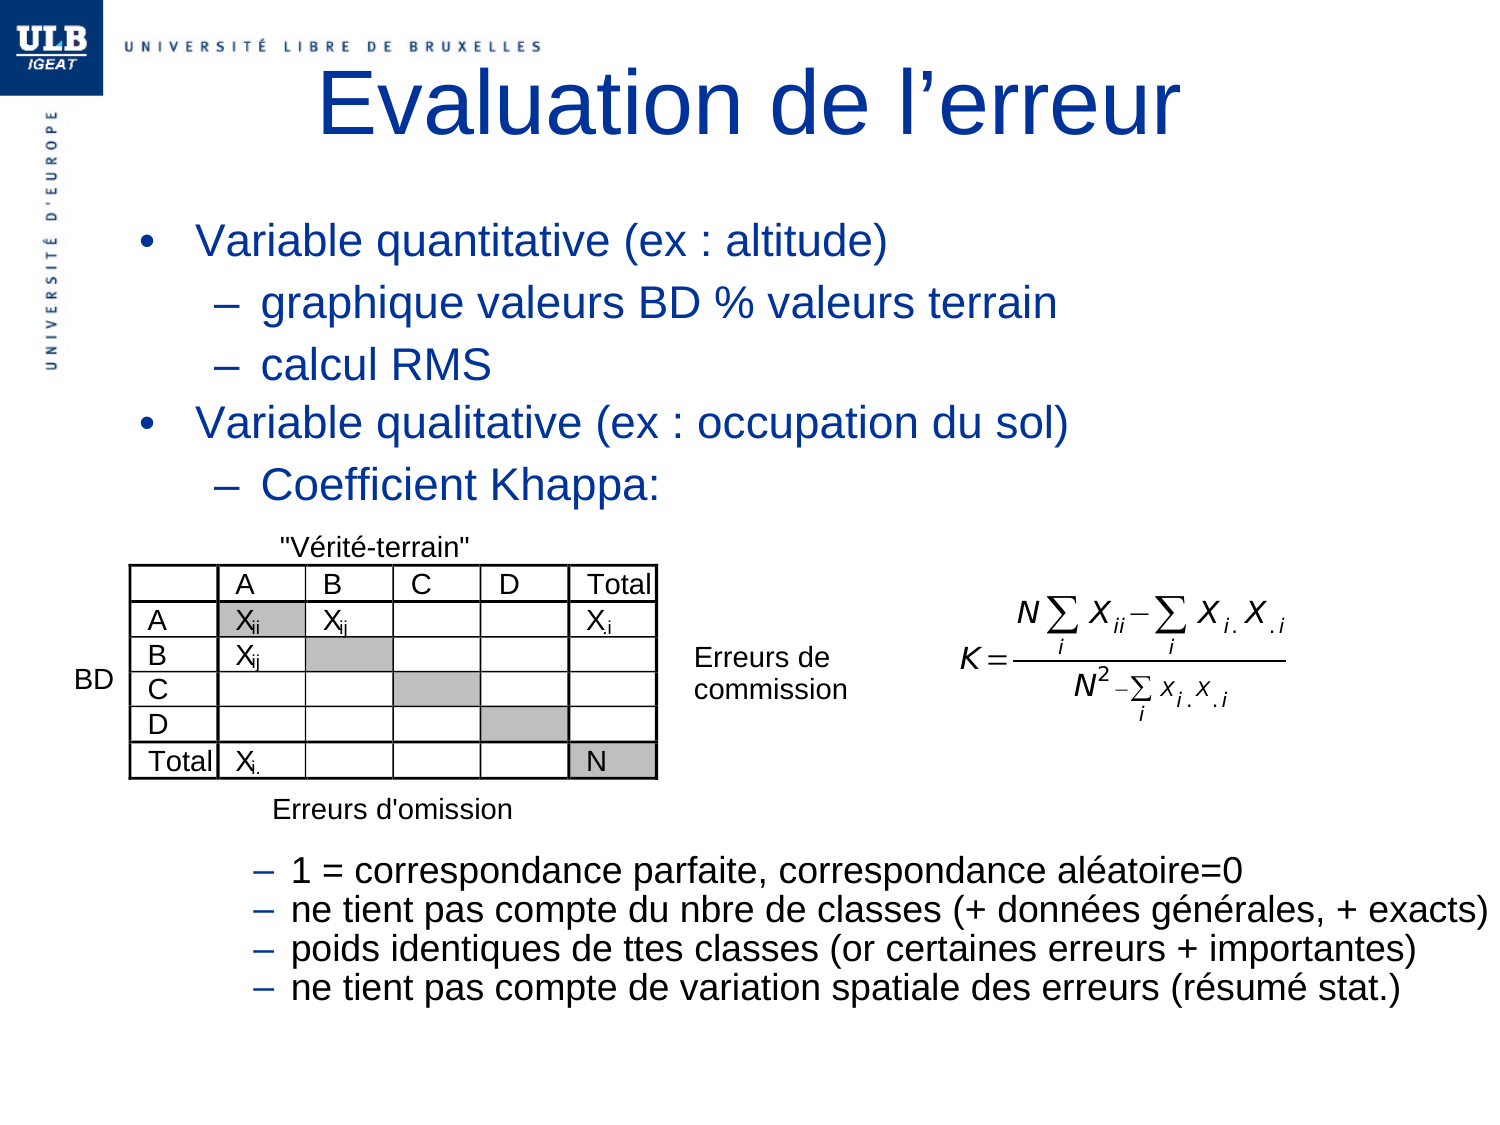

# Evaluation de l’erreur
Variable quantitative (ex : altitude)
graphique valeurs BD % valeurs terrain
calcul RMS
Variable qualitative (ex : occupation du sol)
Coefficient Khappa:
"Vérité-terrain"
A
B
C
D
Total
A
X
X
X
ii
ij
.i
Erreurs de
commission
B
X
ij
BD
C
D
Total
X
N
i.
Erreurs d'omission
1 = correspondance parfaite, correspondance aléatoire=0
ne tient pas compte du nbre de classes (+ données générales, + exacts)
poids identiques de ttes classes (or certaines erreurs + importantes)
ne tient pas compte de variation spatiale des erreurs (résumé stat.)